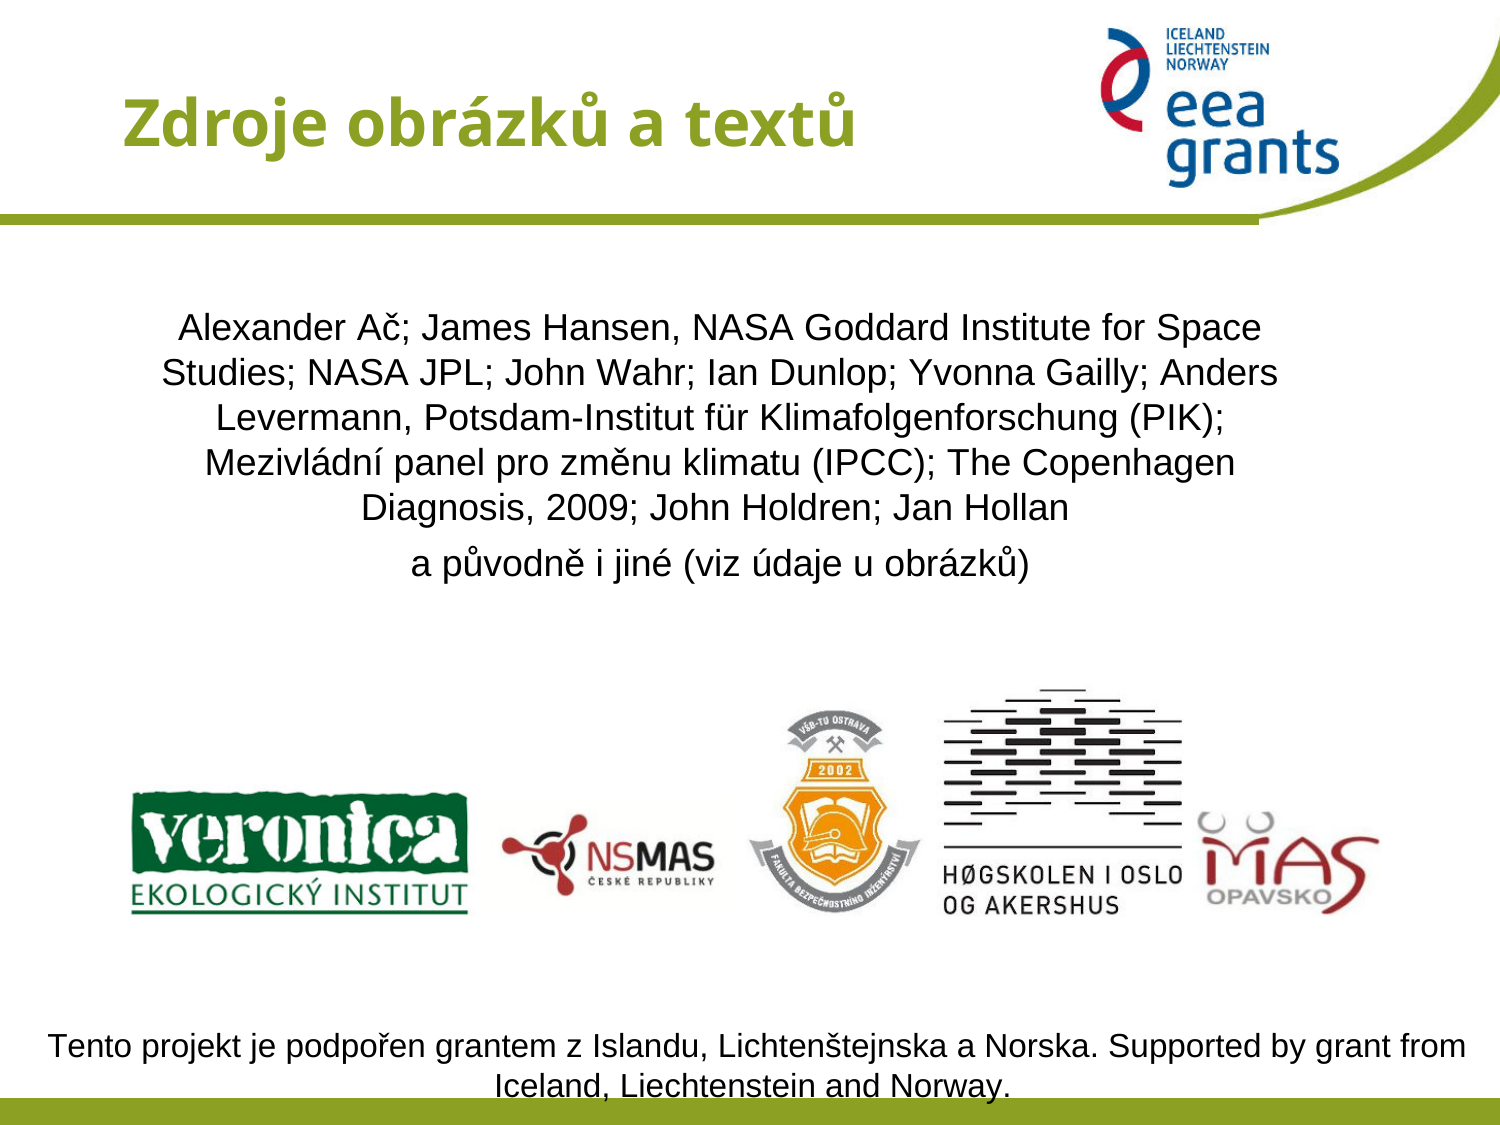

# Zdroje obrázků a textů
Alexander Ač; James Hansen, NASA Goddard Institute for Space Studies; NASA JPL; John Wahr; Ian Dunlop; Yvonna Gailly; Anders Levermann, Potsdam-Institut für Klimafolgenforschung (PIK); Mezivládní panel pro změnu klimatu (IPCC); The Copenhagen Diagnosis, 2009; John Holdren; Jan Hollan
a původně i jiné (viz údaje u obrázků)